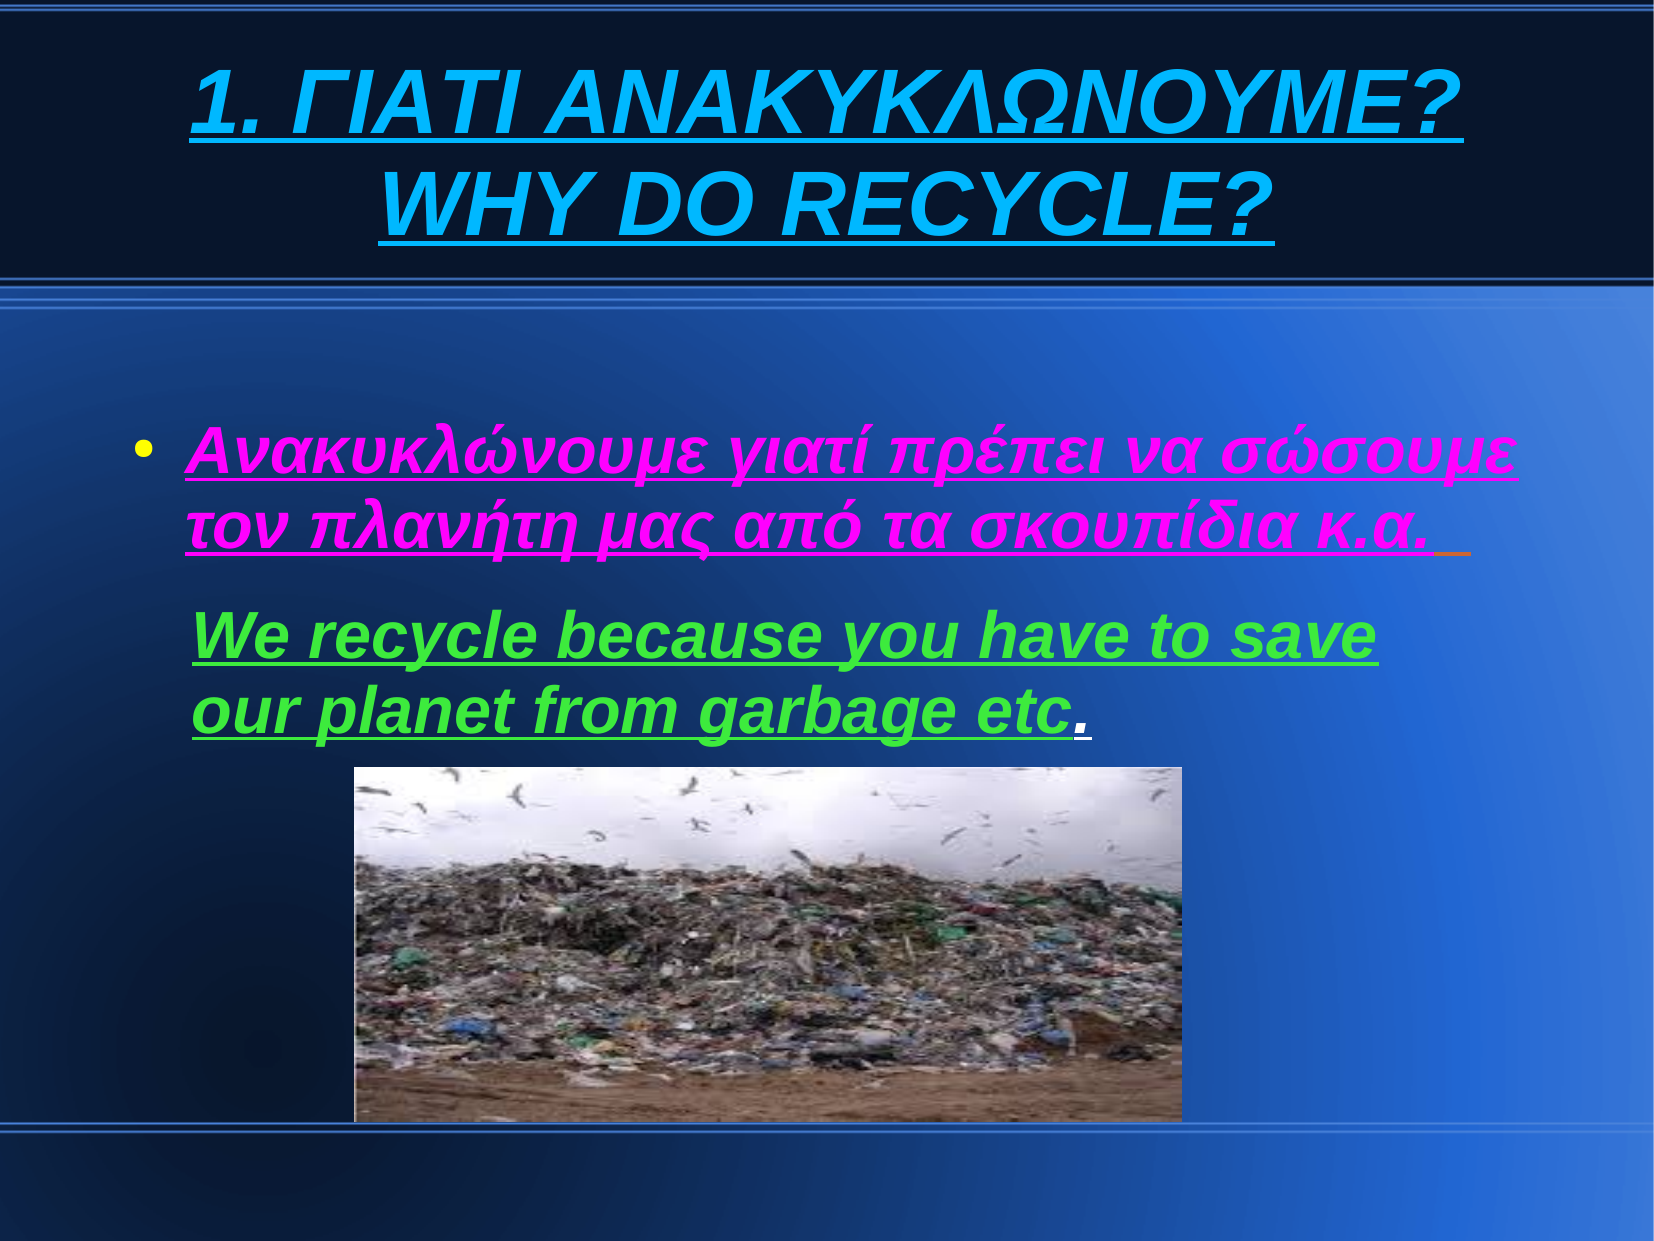

1. ΓΙΑΤΙ ΑΝΑΚΥΚΛΩΝΟΥΜΕ?
WHY DO RECYCLE?​
Ανακυκλώνουμε γιατί πρέπει να σώσουμε τον πλανήτη μας από τα σκουπίδια κ.α.
#
We recycle because you have to save our planet from garbage etc.